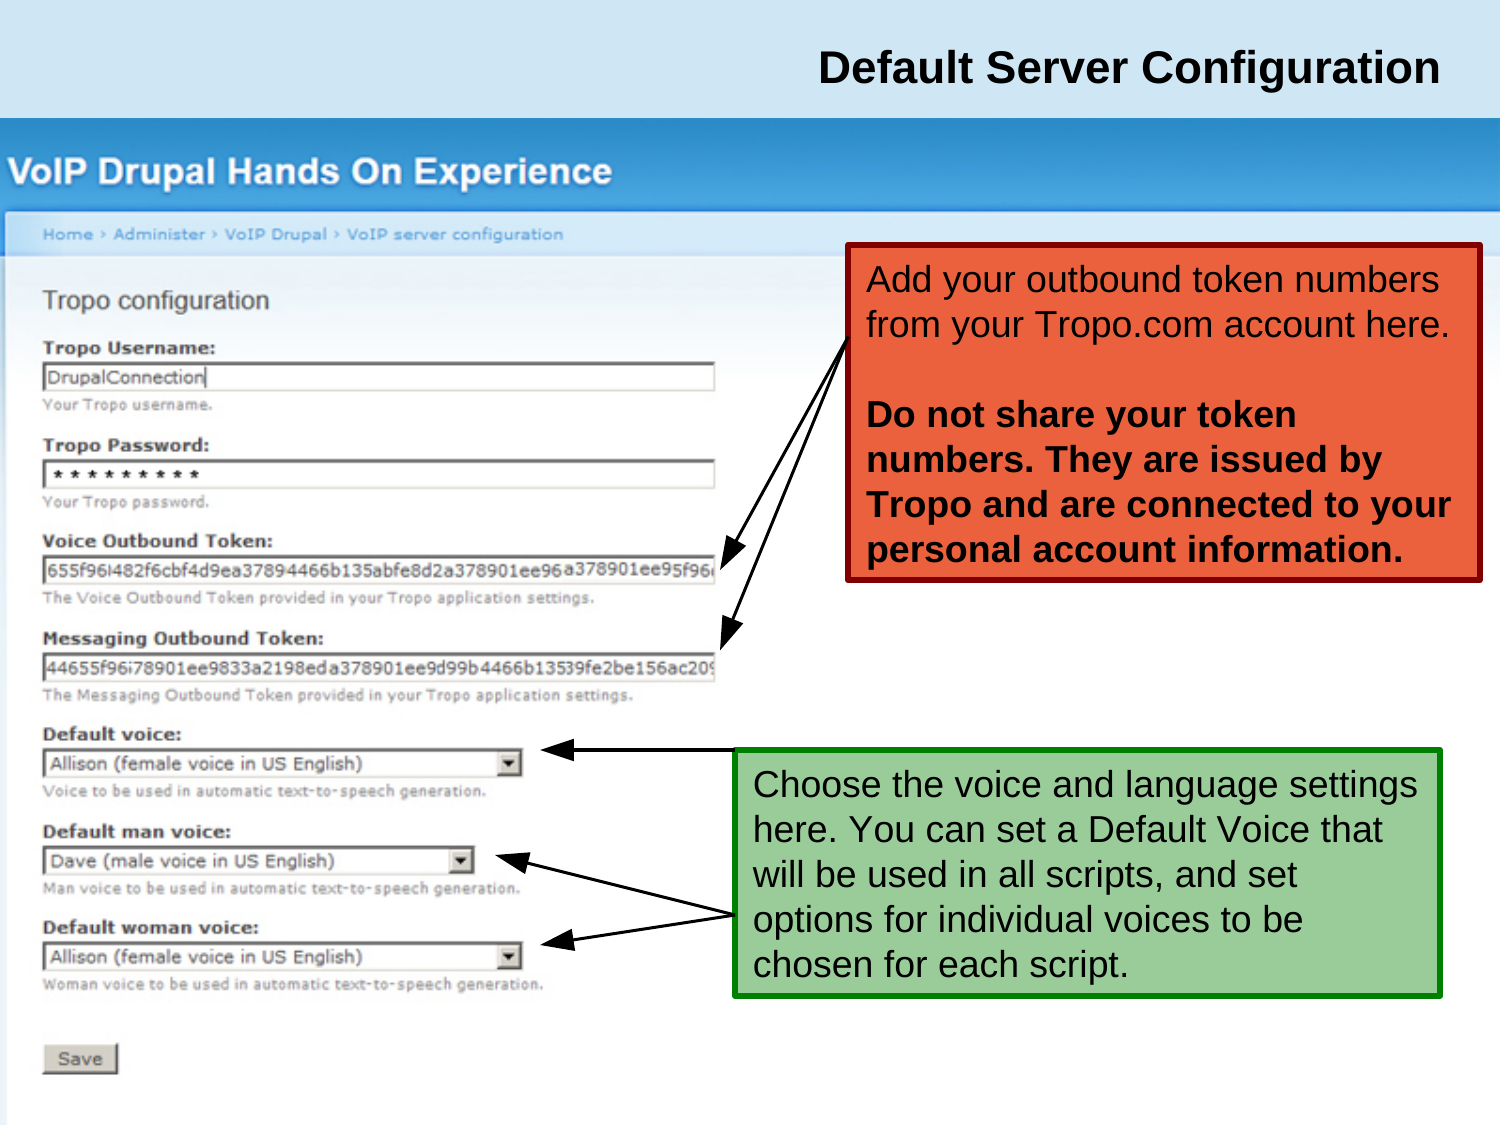

Default Server Configuration
Add your outbound token numbers from your Tropo.com account here.
Do not share your token numbers. They are issued by Tropo and are connected to your personal account information.
Choose the voice and language settings here. You can set a Default Voice that will be used in all scripts, and set options for individual voices to be chosen for each script.